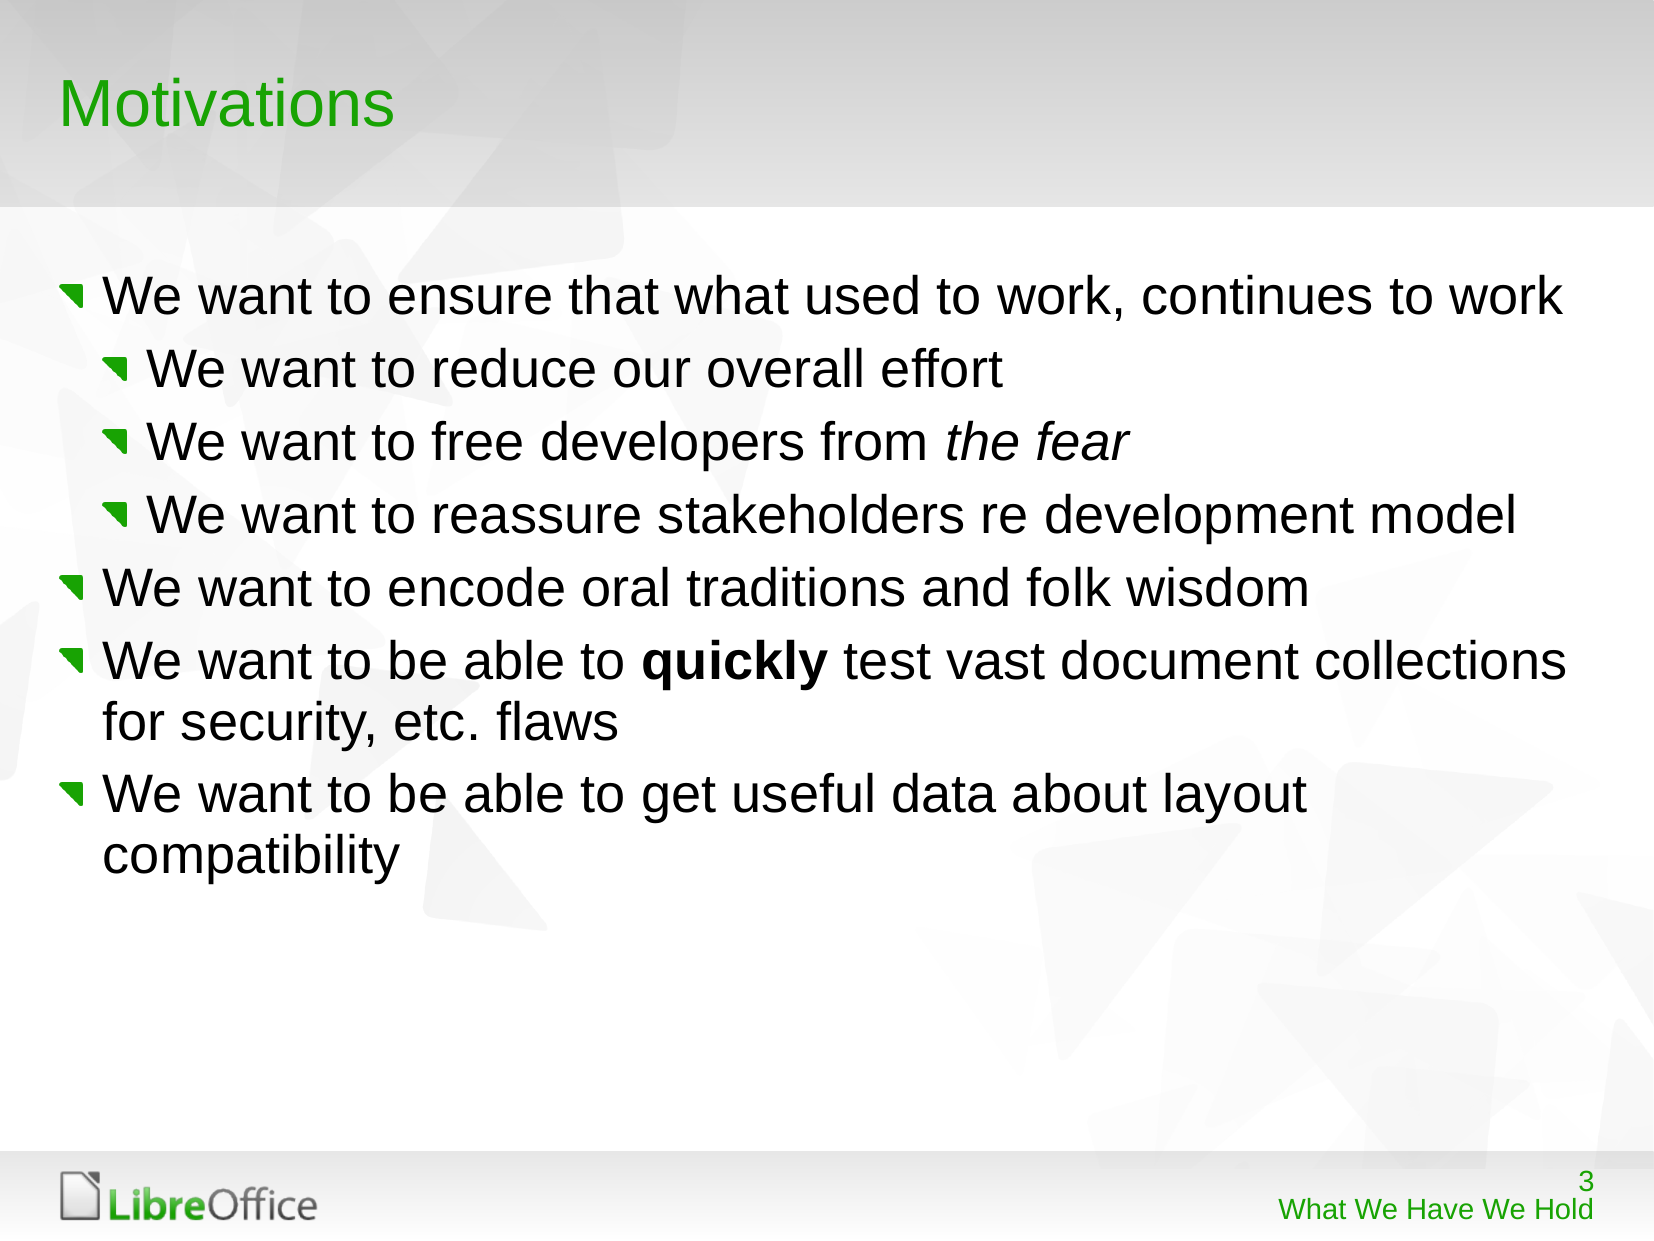

# Motivations
We want to ensure that what used to work, continues to work
We want to reduce our overall effort
We want to free developers from the fear
We want to reassure stakeholders re development model
We want to encode oral traditions and folk wisdom
We want to be able to quickly test vast document collections for security, etc. flaws
We want to be able to get useful data about layout compatibility
3
What We Have We Hold